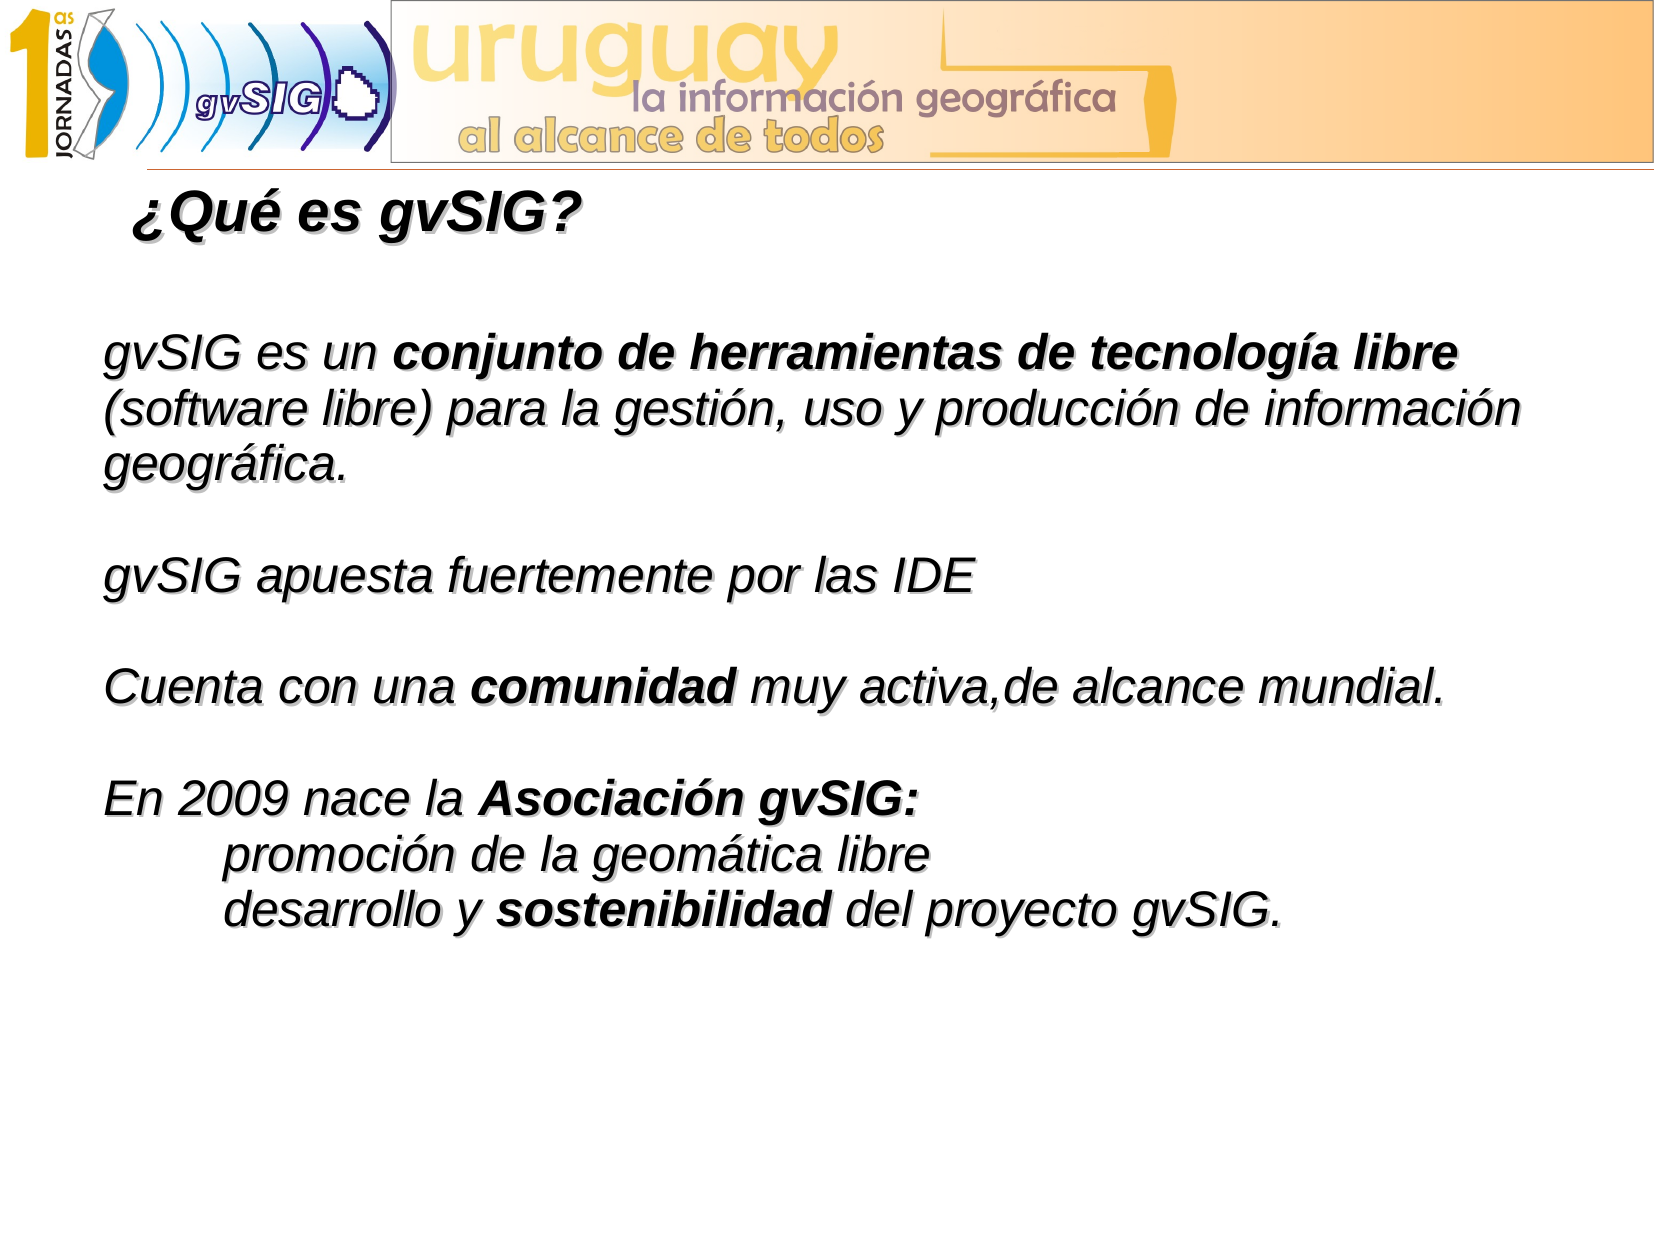

¿Qué es gvSIG?
gvSIG es un conjunto de herramientas de tecnología libre (software libre) para la gestión, uso y producción de información geográfica.
gvSIG apuesta fuertemente por las IDE
Cuenta con una comunidad muy activa,de alcance mundial.
En 2009 nace la Asociación gvSIG:
 promoción de la geomática libre
 desarrollo y sostenibilidad del proyecto gvSIG.